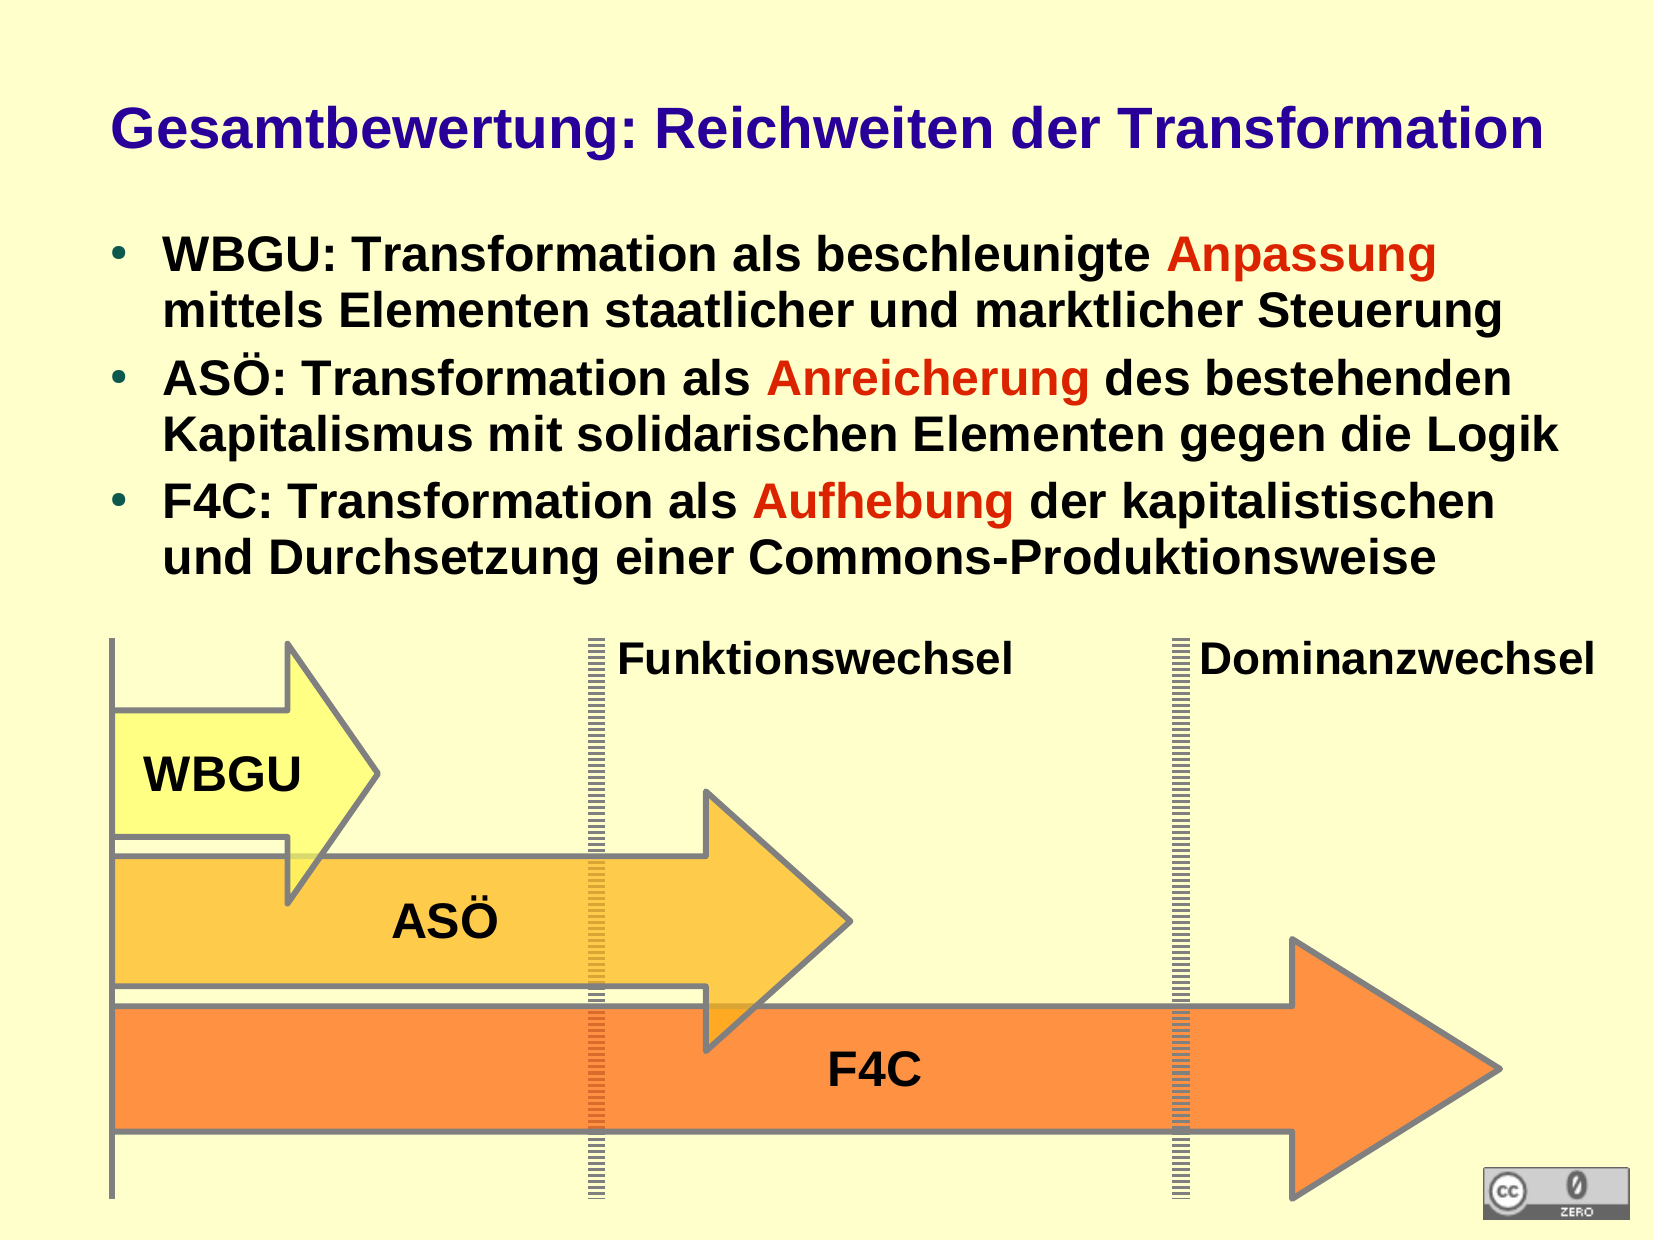

# Gesamtbewertung: Reichweiten der Transformation
WBGU: Transformation als beschleunigte Anpassung mittels Elementen staatlicher und marktlicher Steuerung
ASÖ: Transformation als Anreicherung des bestehenden Kapitalismus mit solidarischen Elementen gegen die Logik
F4C: Transformation als Aufhebung der kapitalistischen und Durchsetzung einer Commons-Produktionsweise
Dominanzwechsel
Funktionswechsel
WBGU
ASÖ
 F4C